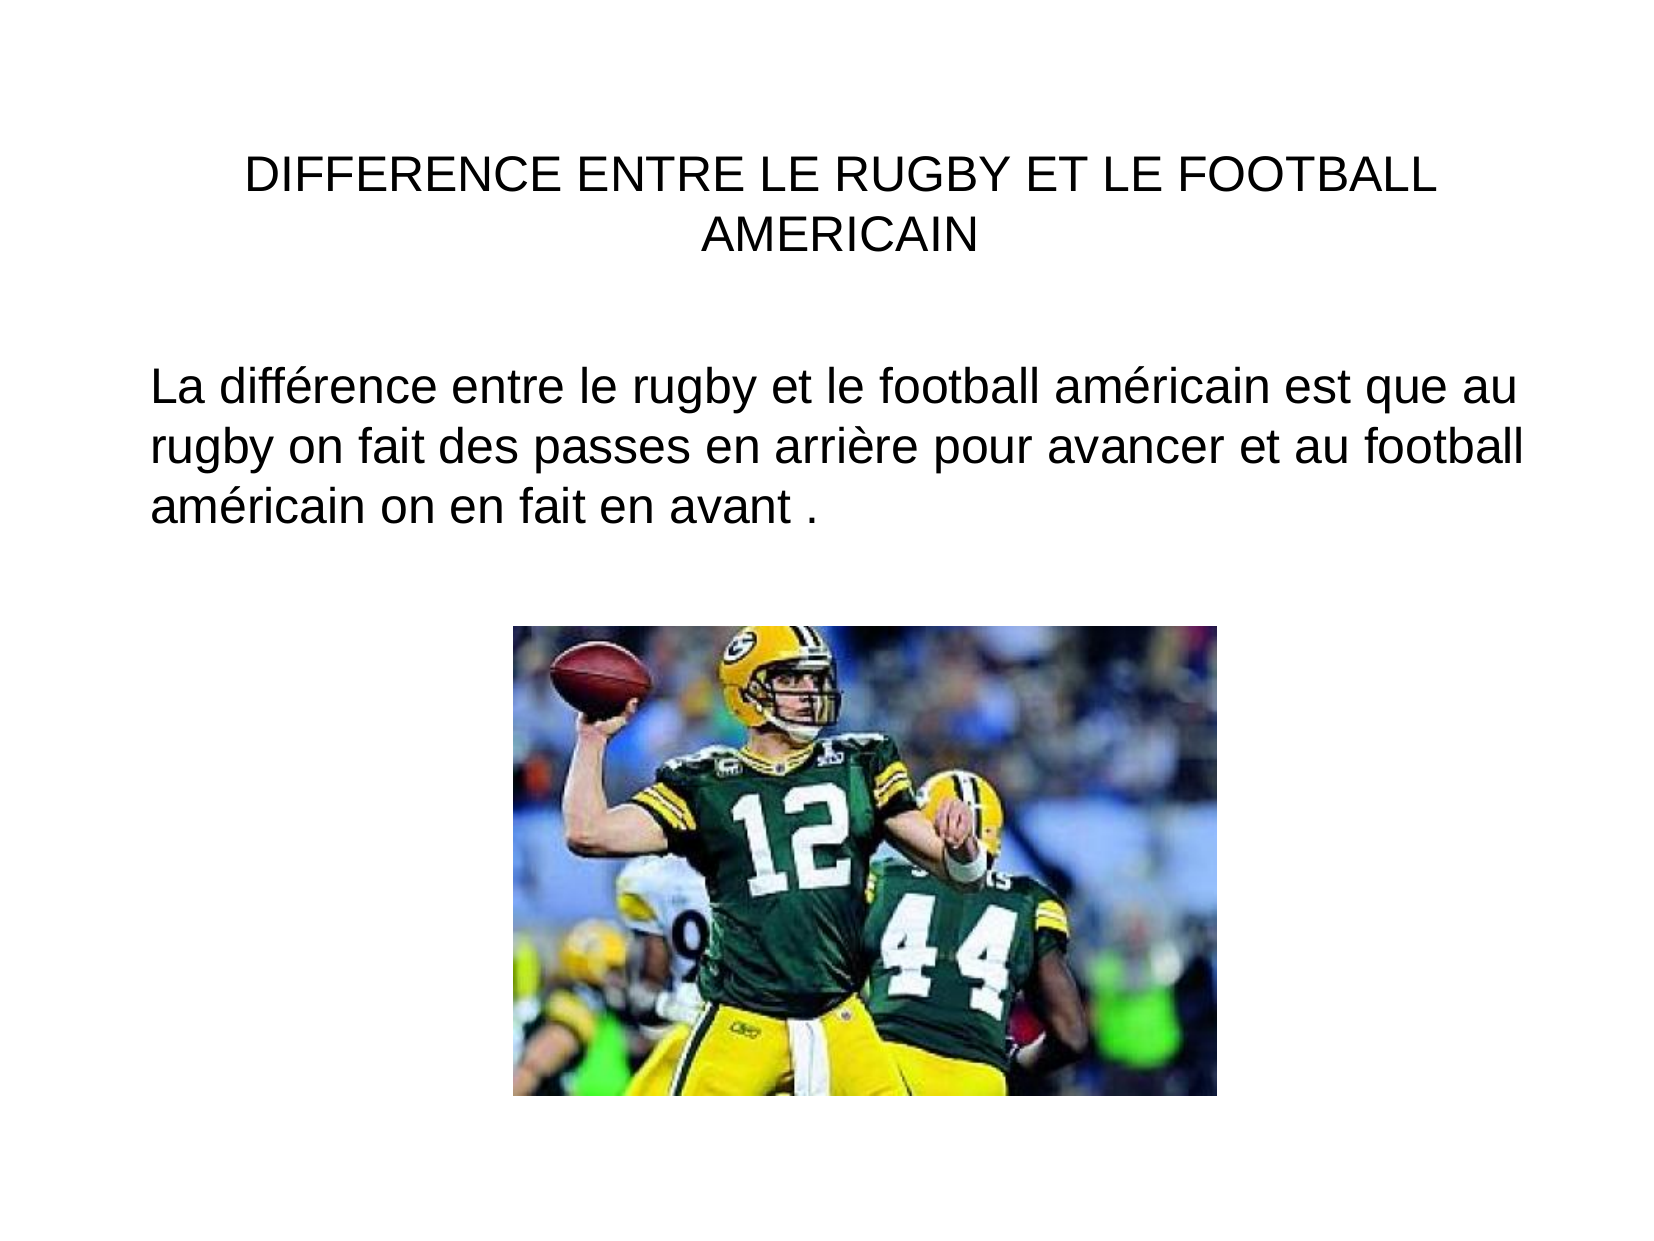

# DIFFERENCE ENTRE LE RUGBY ET LE FOOTBALL AMERICAIN
La différence entre le rugby et le football américain est que au rugby on fait des passes en arrière pour avancer et au football américain on en fait en avant .